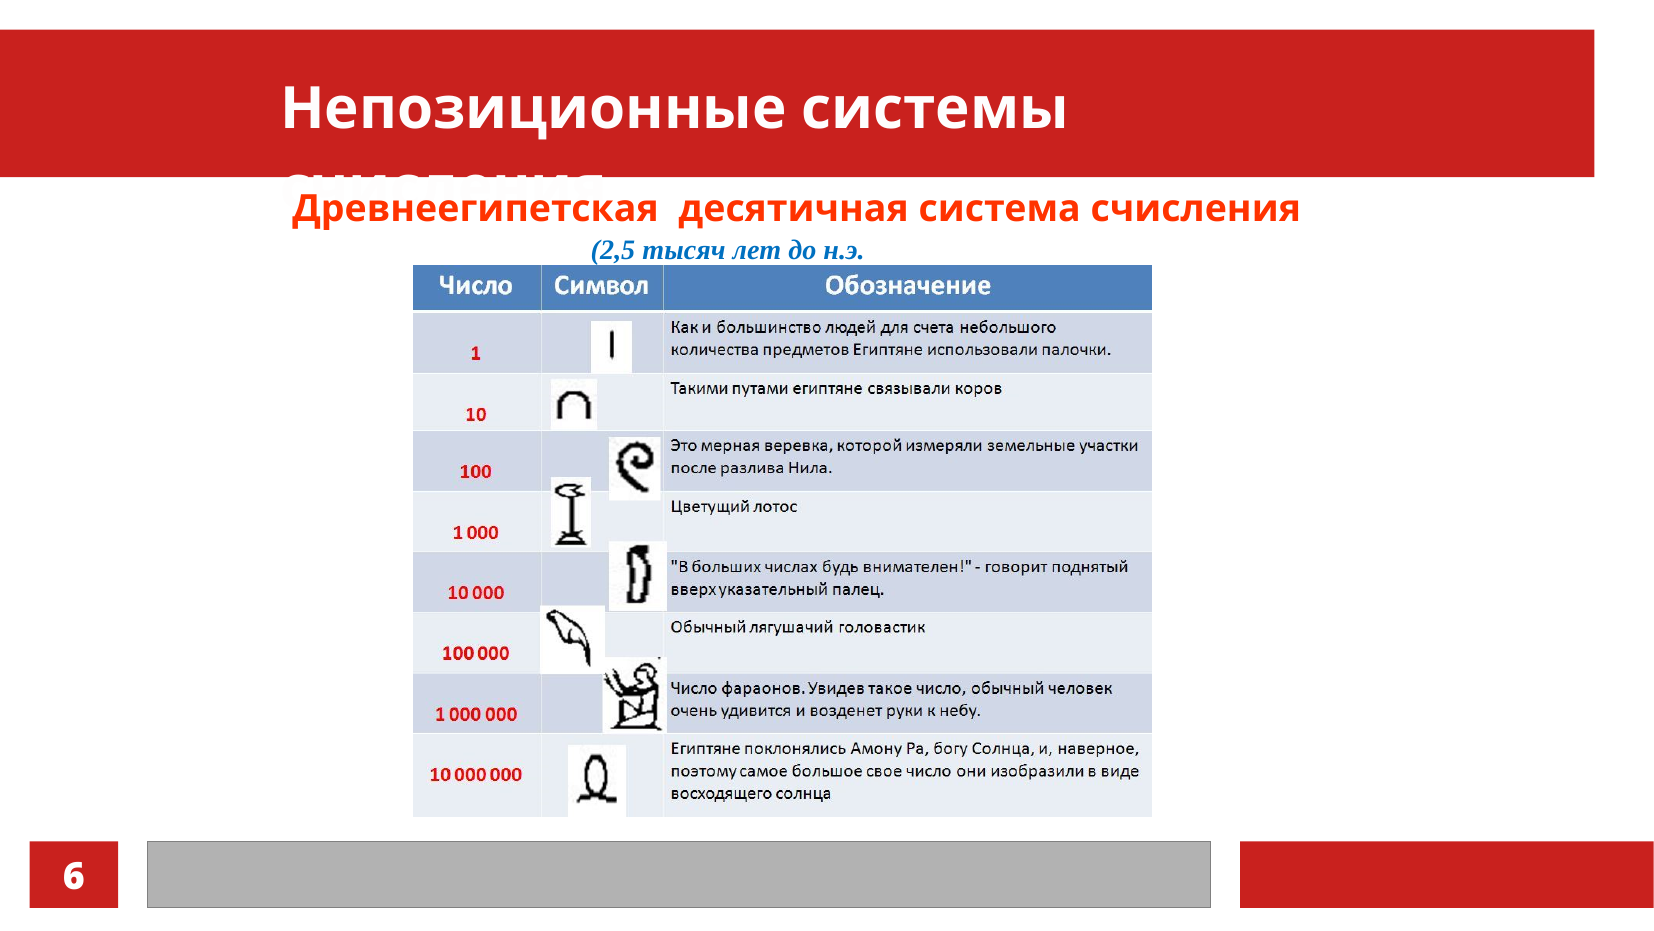

Непозиционные системы счисления
Древнеегипетская  десятичная система счисления
6